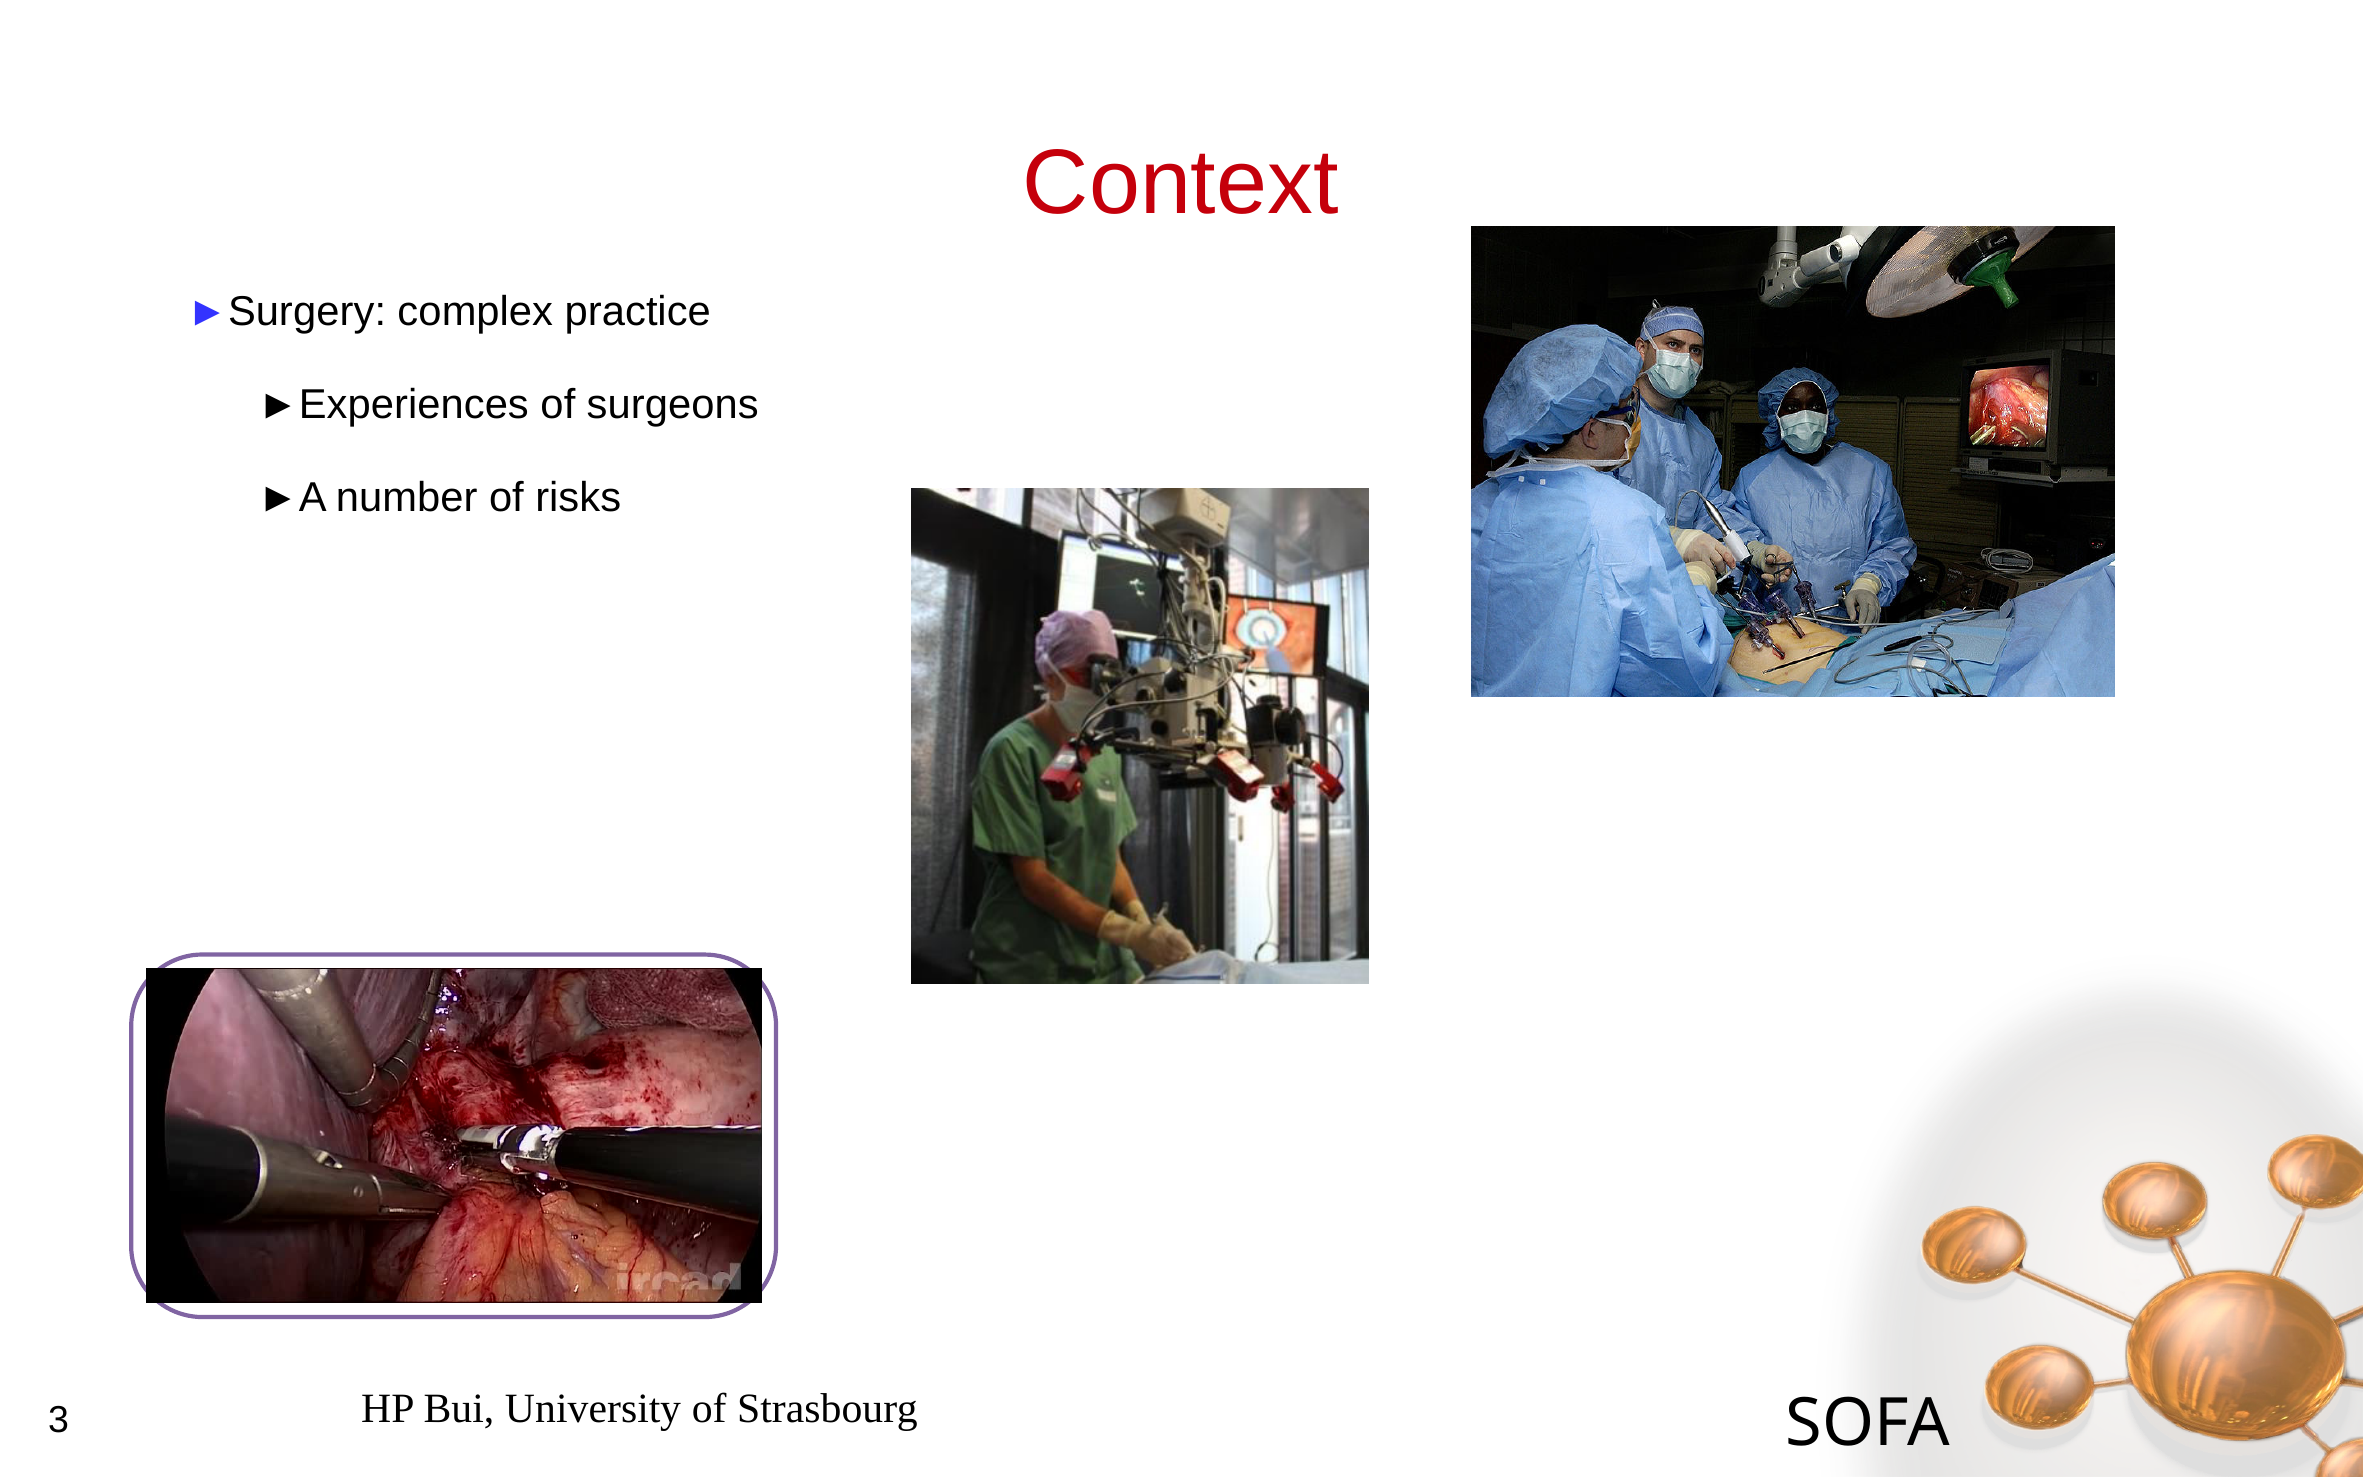

# Context
►Surgery: complex practice
►Experiences of surgeons
►A number of risks
HP Bui, University of Strasbourg